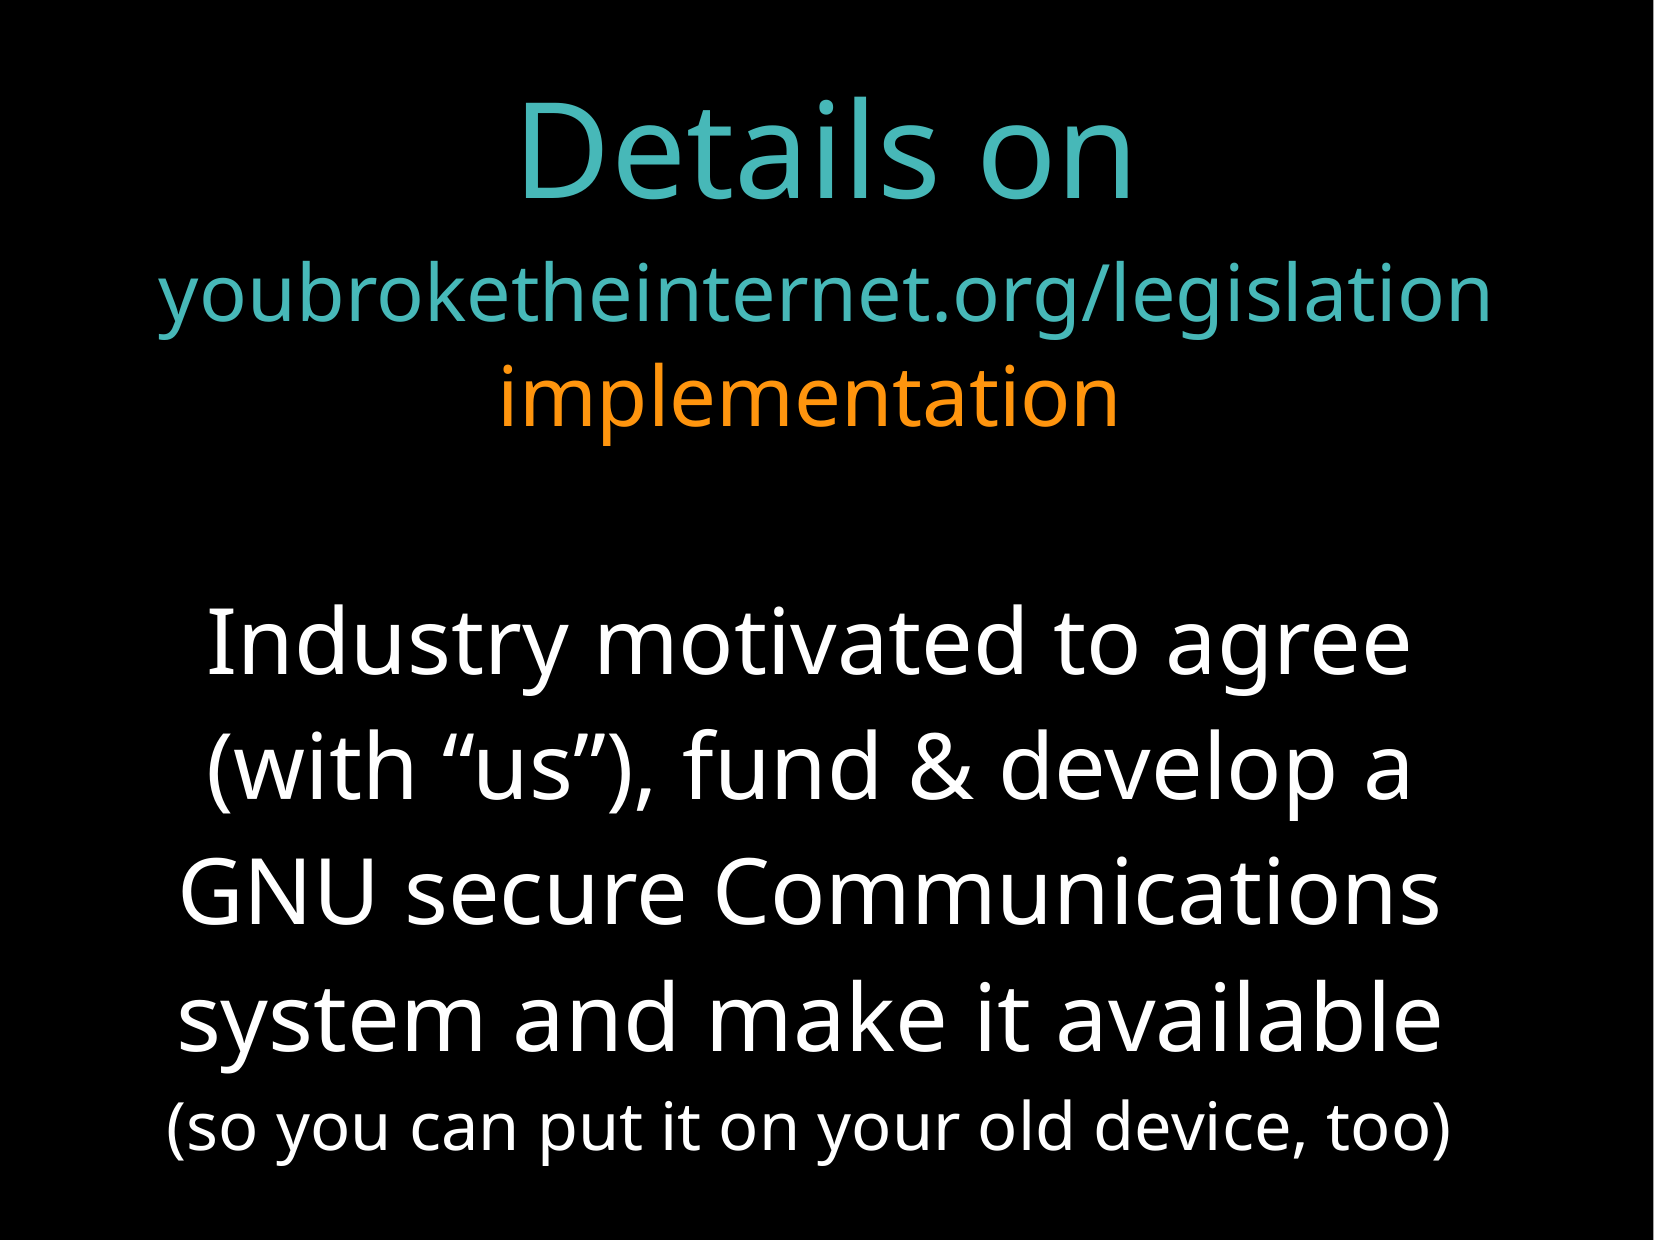

# Details on youbroketheinternet.org/legislation
implementation
Industry motivated to agree
(with “us”), fund & develop a
GNU secure Communications
system and make it available
(so you can put it on your old device, too)